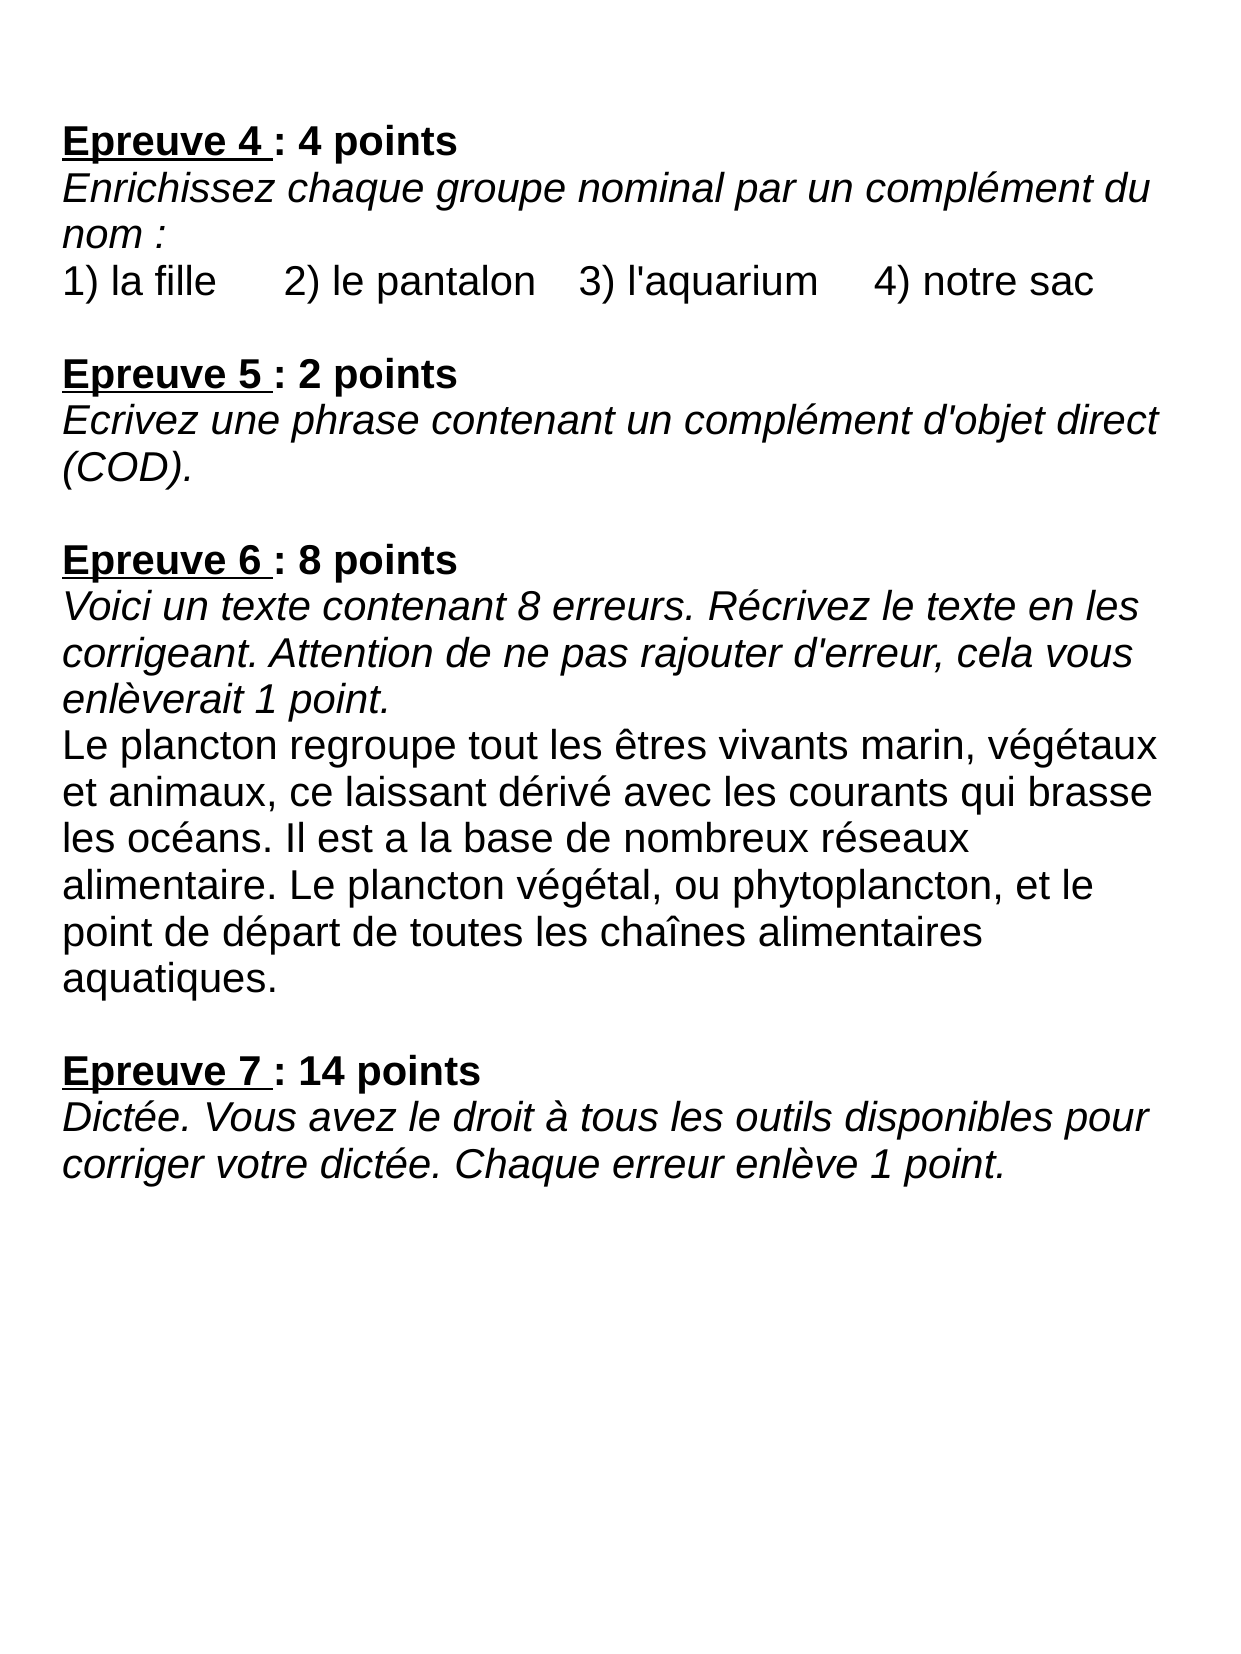

# Epreuve 4 : 4 points
Enrichissez chaque groupe nominal par un complément du nom :
1) la fille	2) le pantalon	3) l'aquarium	4) notre sac
Epreuve 5 : 2 points
Ecrivez une phrase contenant un complément d'objet direct (COD).
Epreuve 6 : 8 points
Voici un texte contenant 8 erreurs. Récrivez le texte en les corrigeant. Attention de ne pas rajouter d'erreur, cela vous enlèverait 1 point.
Le plancton regroupe tout les êtres vivants marin, végétaux et animaux, ce laissant dérivé avec les courants qui brasse les océans. Il est a la base de nombreux réseaux alimentaire. Le plancton végétal, ou phytoplancton, et le point de départ de toutes les chaînes alimentaires aquatiques.
Epreuve 7 : 14 points
Dictée. Vous avez le droit à tous les outils disponibles pour corriger votre dictée. Chaque erreur enlève 1 point.